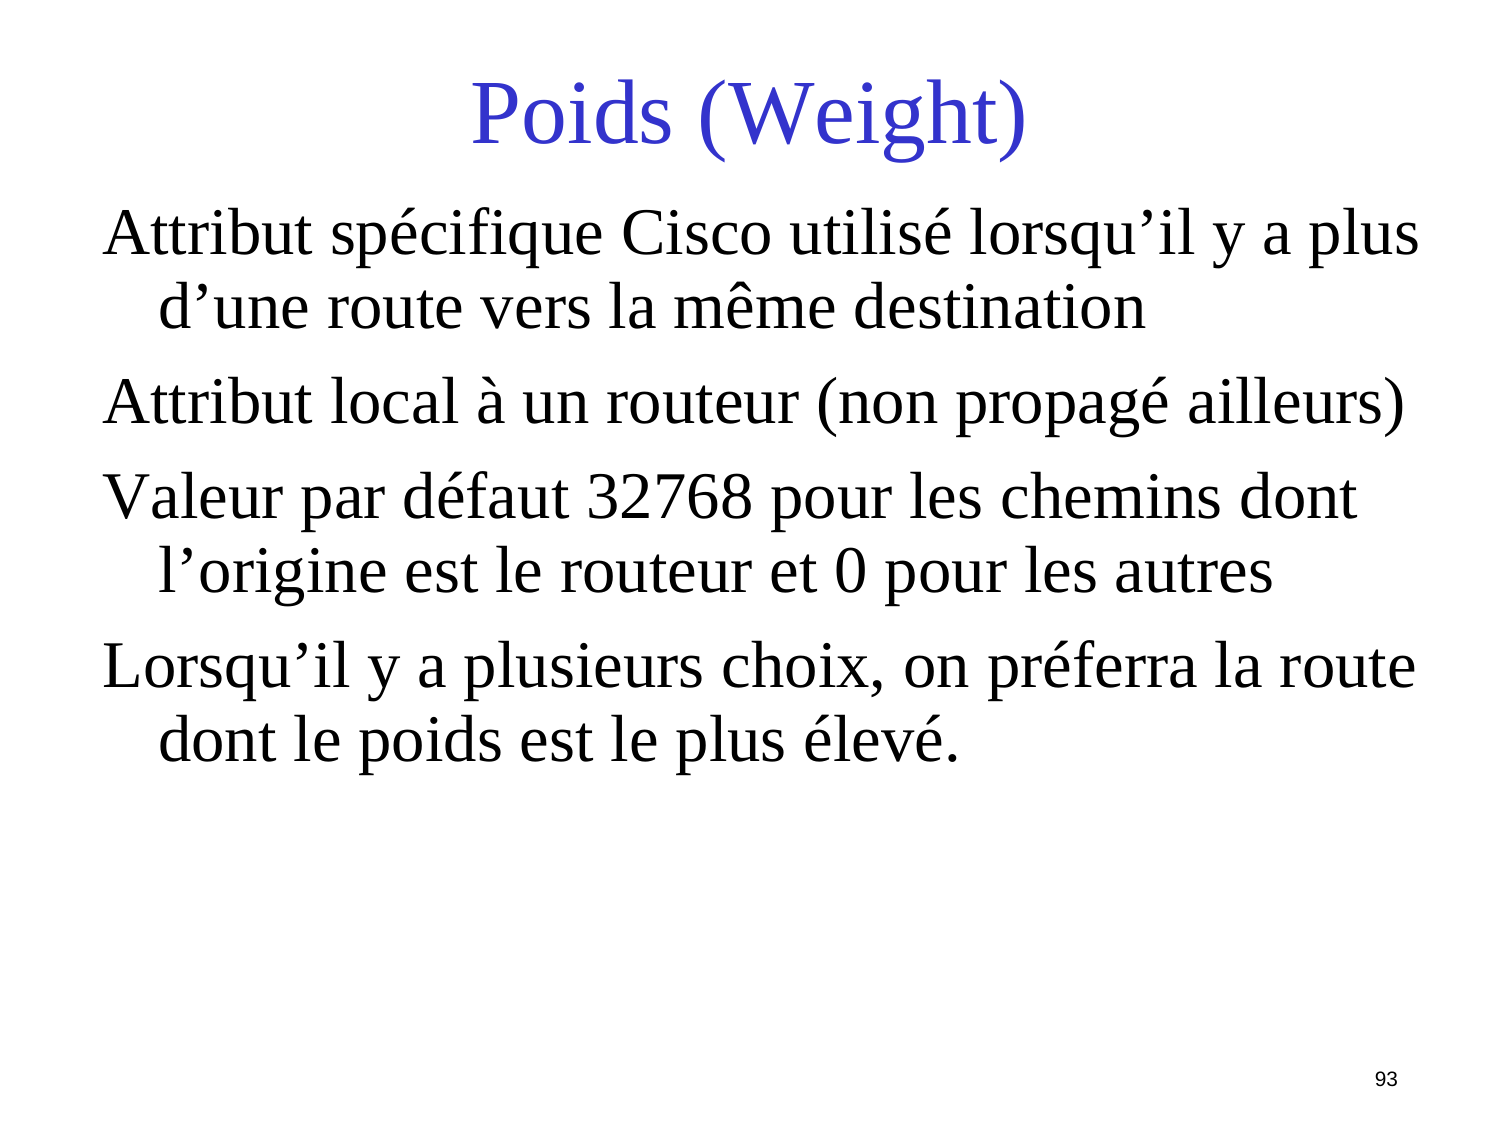

# Poids (Weight)
Attribut spécifique Cisco utilisé lorsqu’il y a plus d’une route vers la même destination
Attribut local à un routeur (non propagé ailleurs)
Valeur par défaut 32768 pour les chemins dont l’origine est le routeur et 0 pour les autres
Lorsqu’il y a plusieurs choix, on préferra la route dont le poids est le plus élevé.